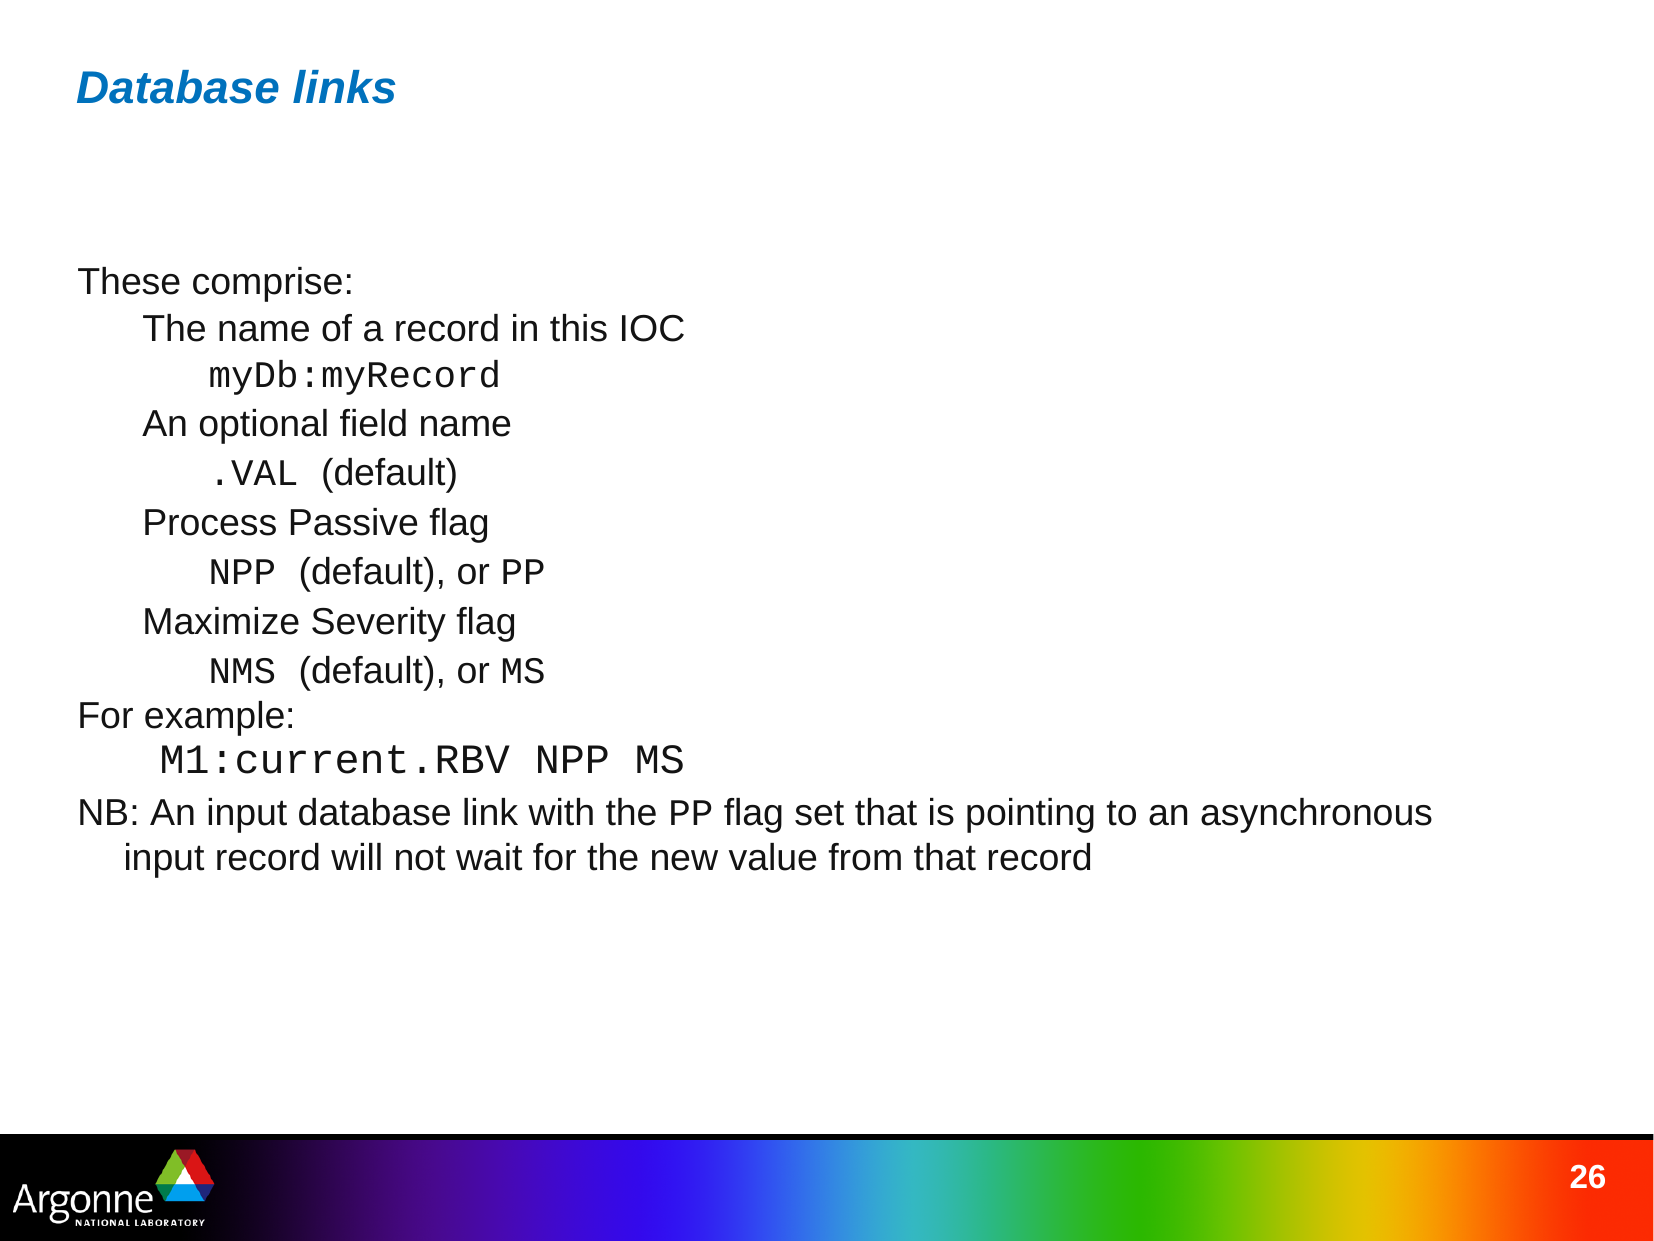

# Database links
These comprise:
The name of a record in this IOC
myDb:myRecord
An optional field name
.VAL (default)
Process Passive flag
NPP (default), or PP
Maximize Severity flag
NMS (default), or MS
For example:
M1:current.RBV NPP MS
NB: An input database link with the PP flag set that is pointing to an asynchronous input record will not wait for the new value from that record
26